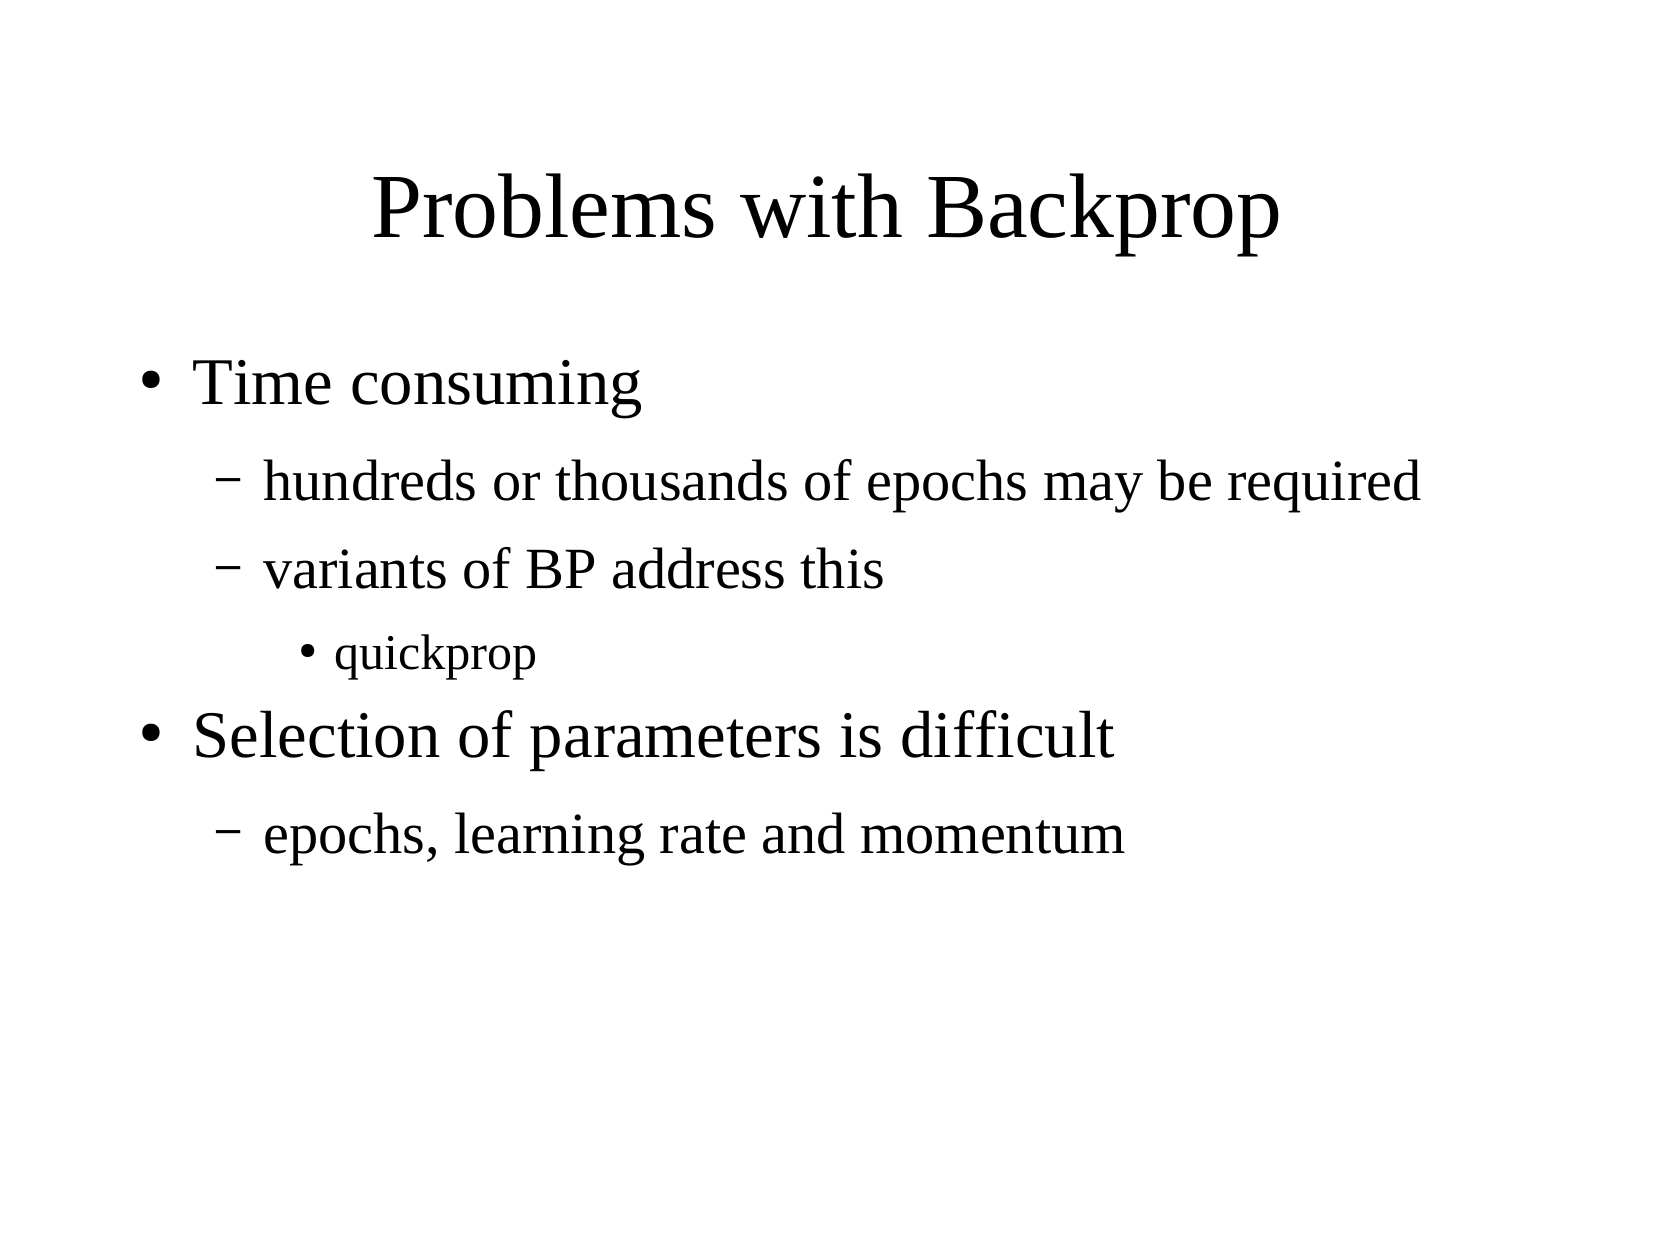

# Problems with Backprop
Time consuming
hundreds or thousands of epochs may be required
variants of BP address this
quickprop
Selection of parameters is difficult
epochs, learning rate and momentum